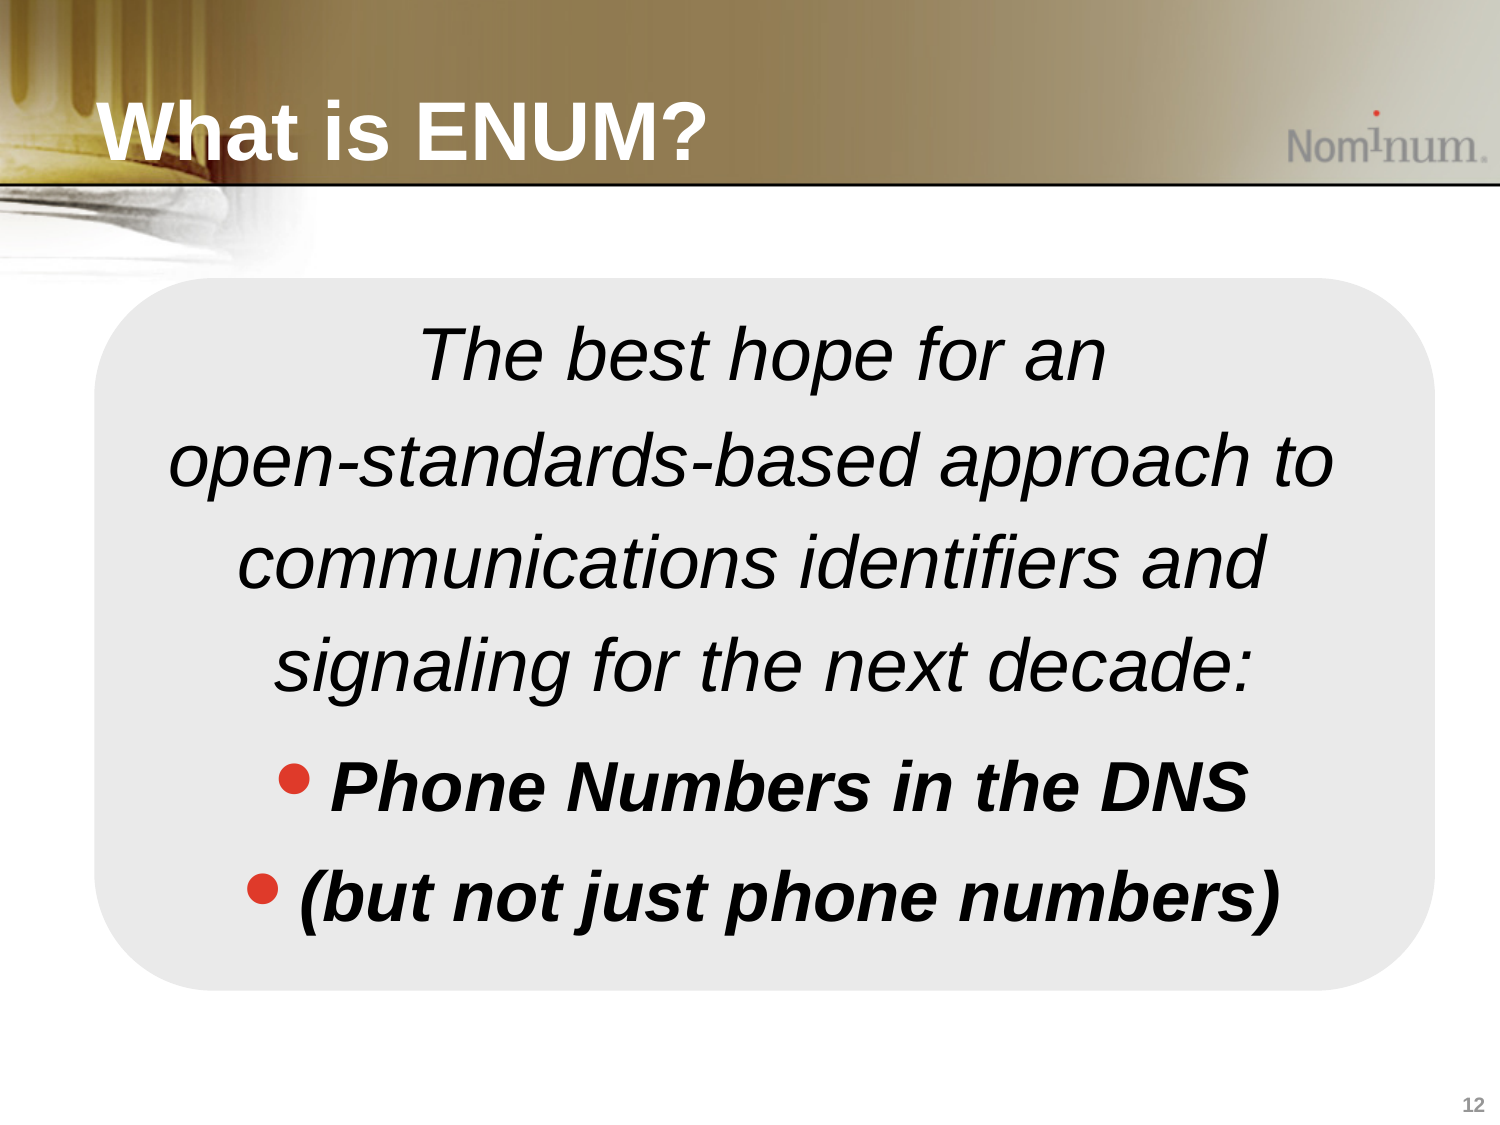

# What is ENUM?
The best hope for an
open-standards-based approach to
communications identifiers and
signaling for the next decade:
Phone Numbers in the DNS
(but not just phone numbers)